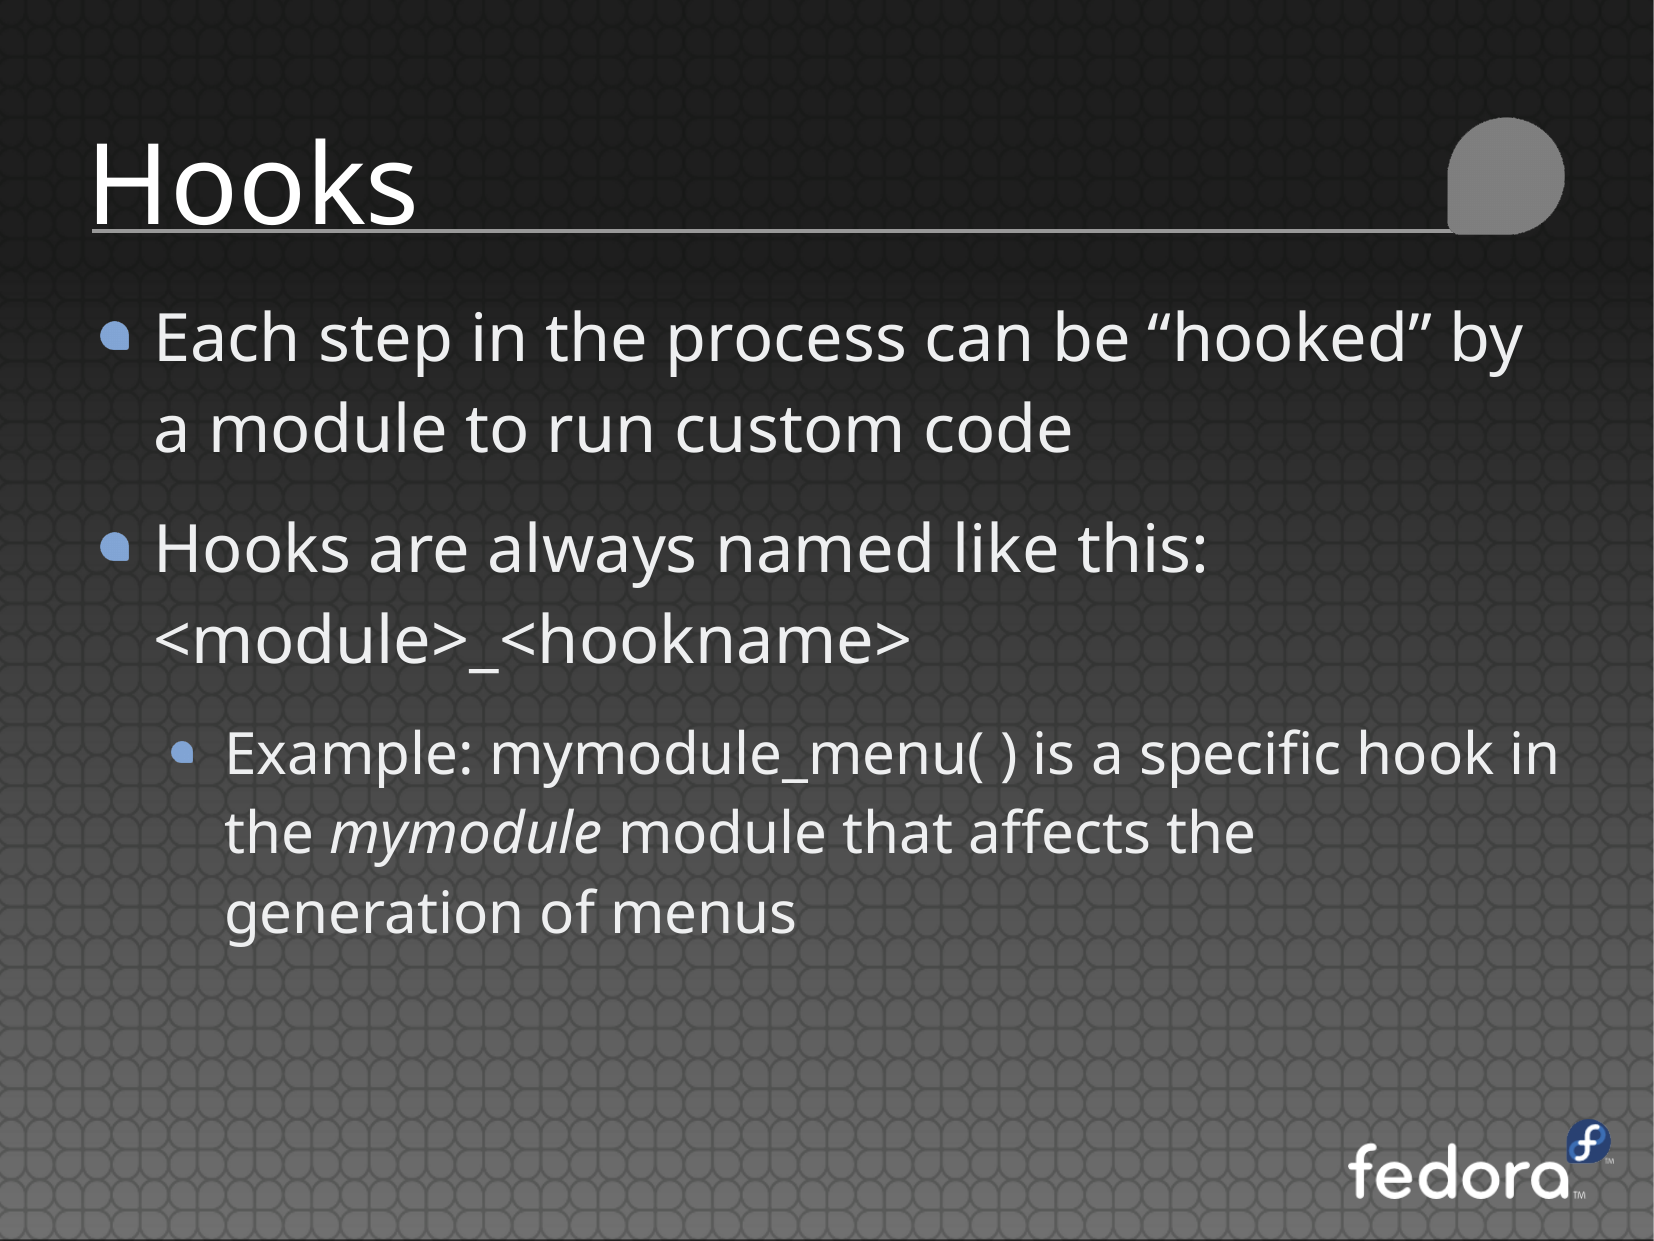

# Hooks
Each step in the process can be “hooked” by a module to run custom code
Hooks are always named like this:
<module>_<hookname>
Example: mymodule_menu( ) is a specific hook in the mymodule module that affects the generation of menus